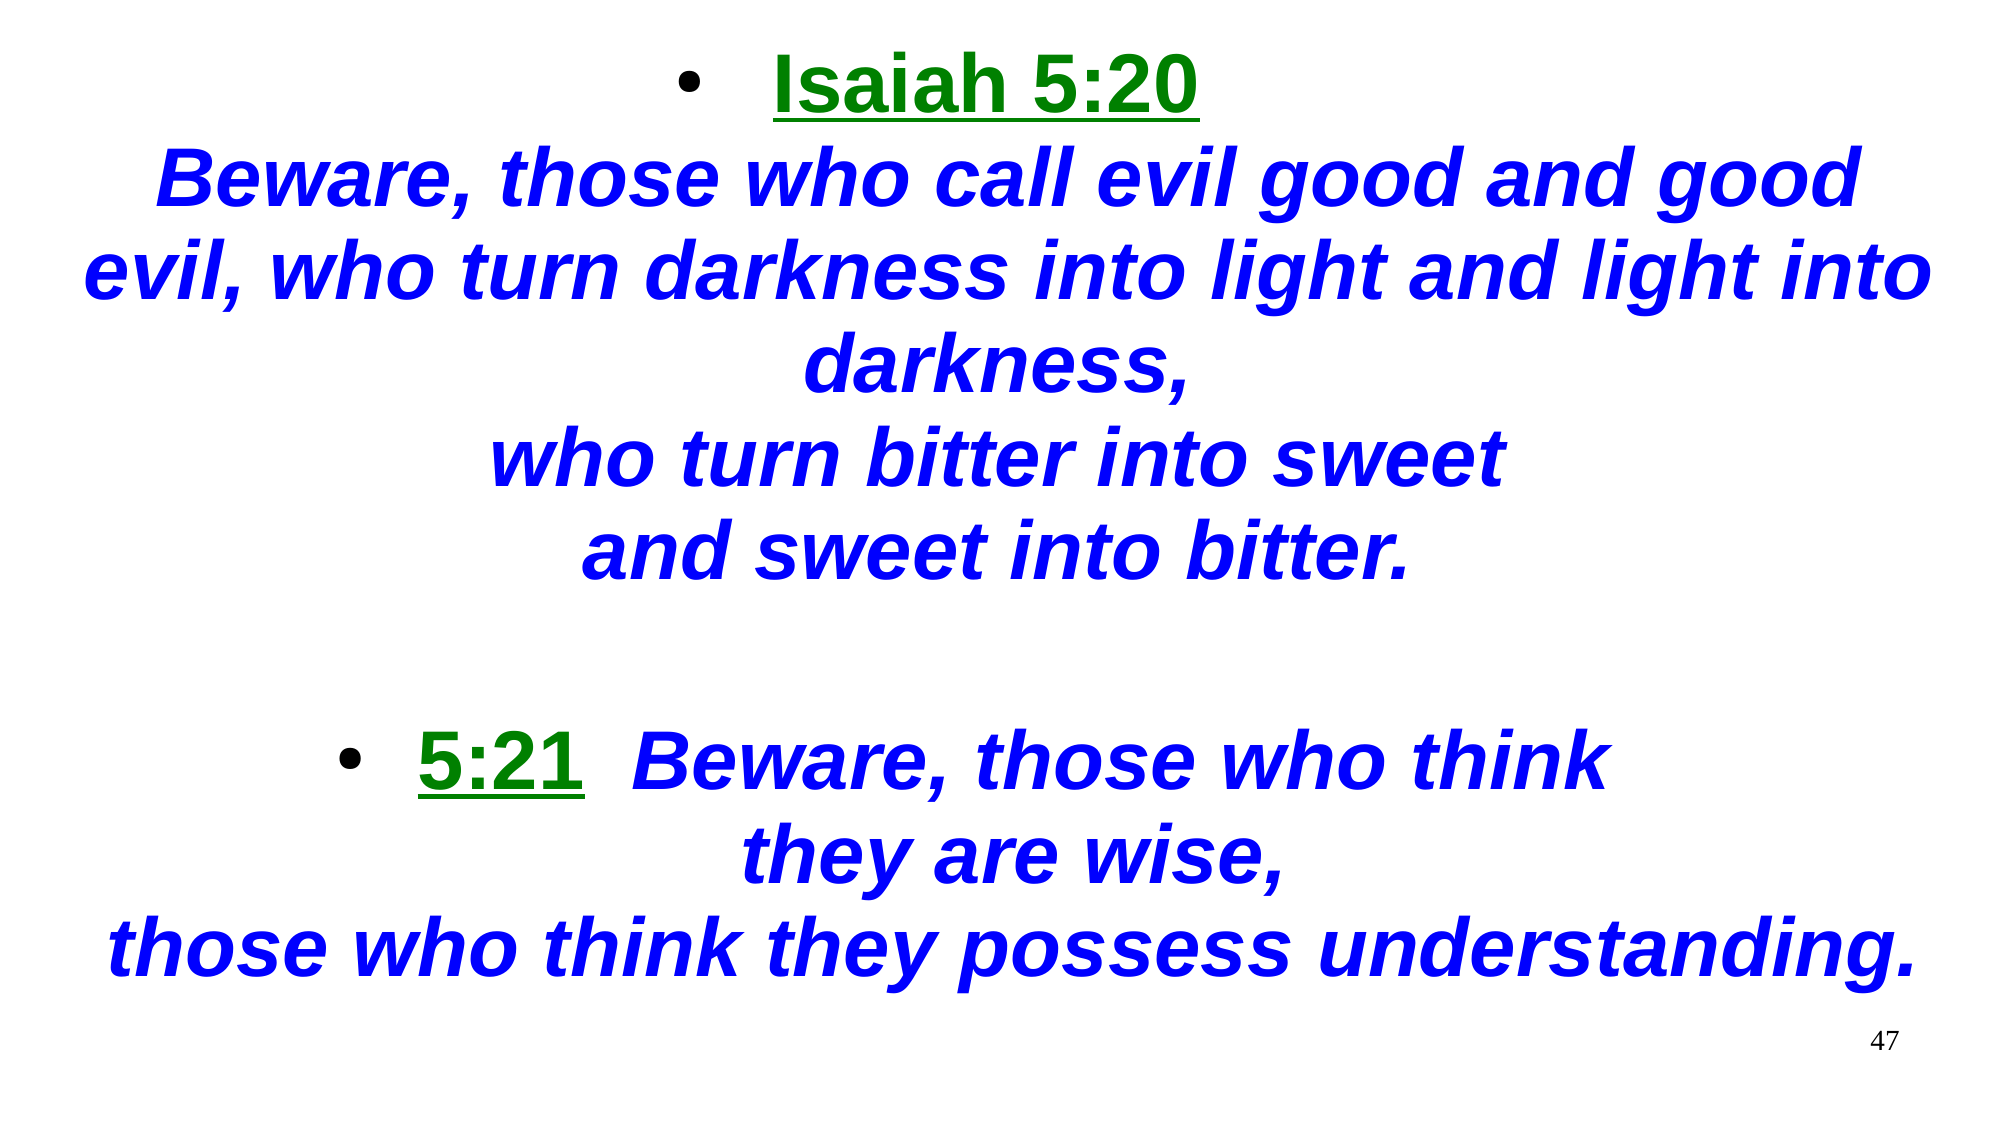

# Isaiah 5:20  Beware, those who call evil good and good evil, who turn darkness into light and light into darkness, who turn bitter into sweet and sweet into bitter.
5:21  Beware, those who think
they are wise,
those who think they possess understanding.
47